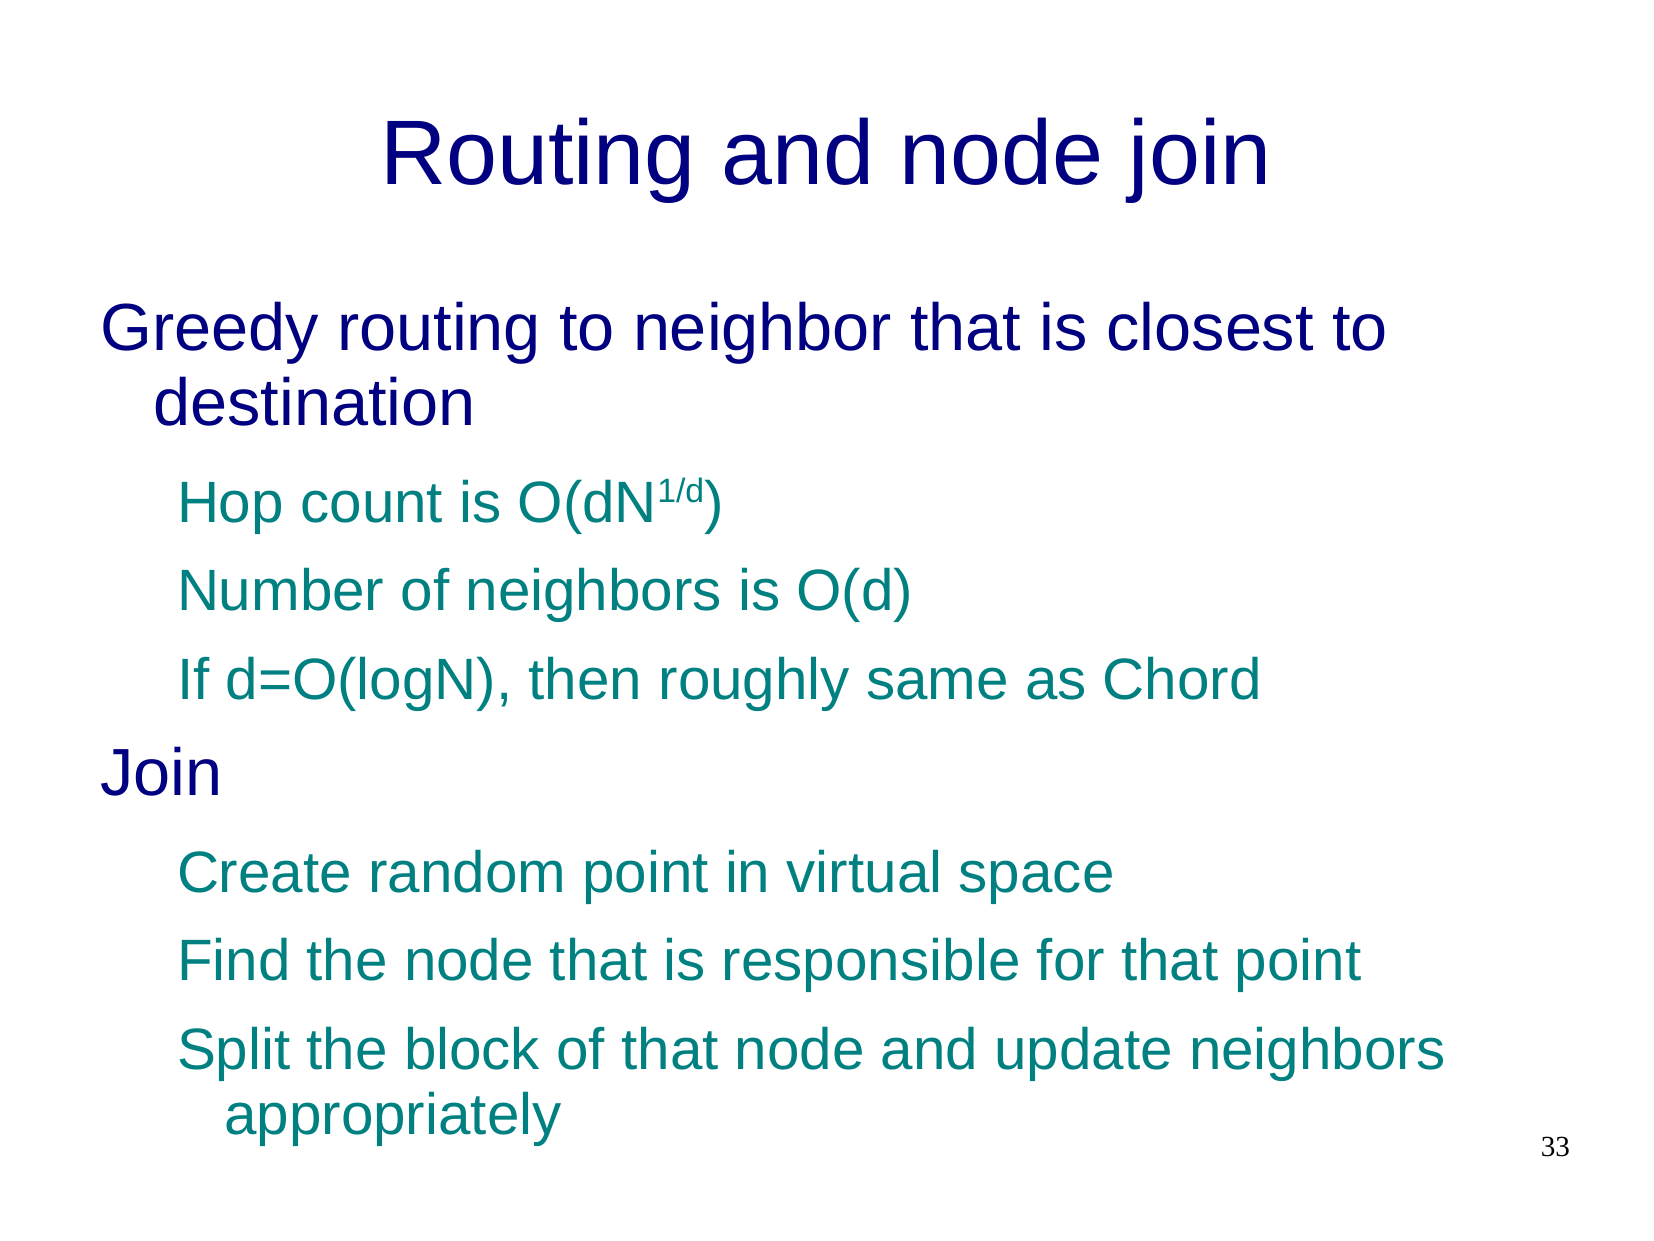

# Routing and node join
Greedy routing to neighbor that is closest to destination
Hop count is O(dN1/d)
Number of neighbors is O(d)
If d=O(logN), then roughly same as Chord
Join
Create random point in virtual space
Find the node that is responsible for that point
Split the block of that node and update neighbors appropriately
33